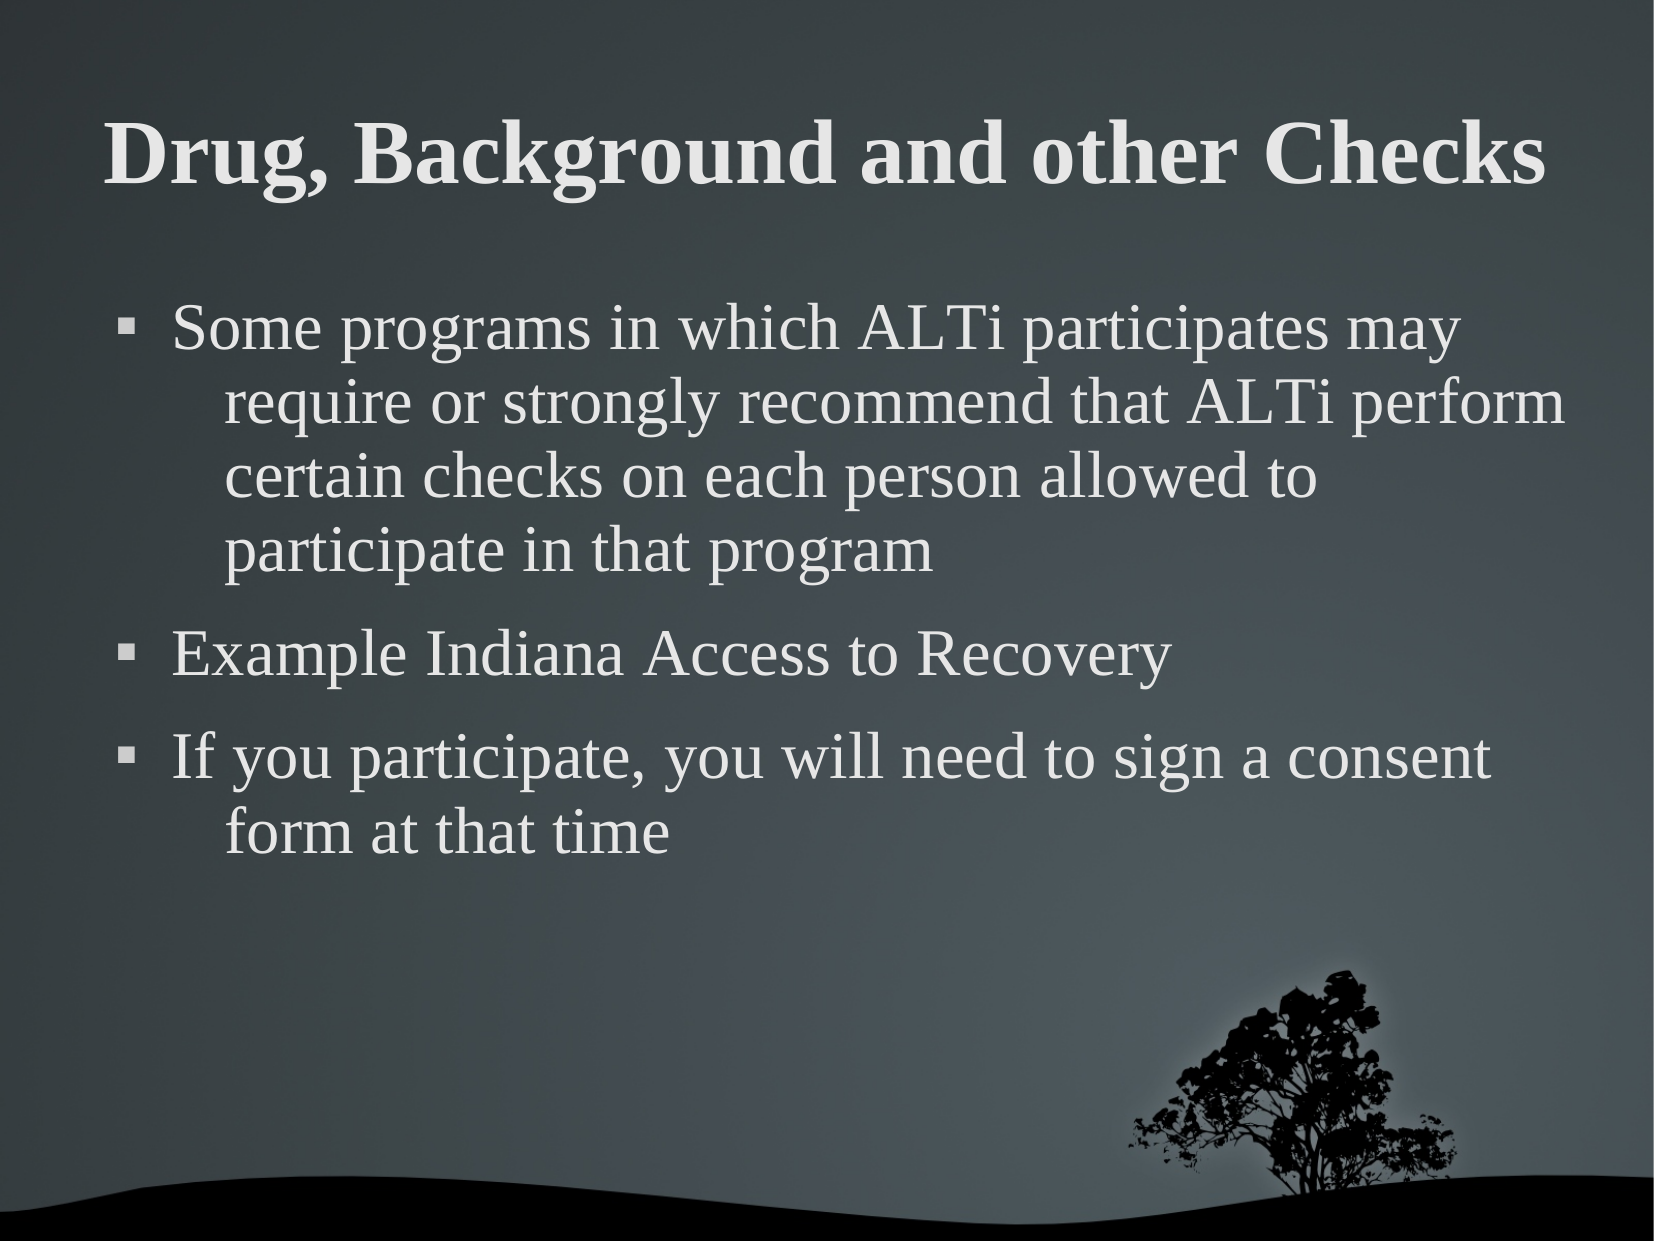

# Drug, Background and other Checks
Some programs in which ALTi participates may require or strongly recommend that ALTi perform certain checks on each person allowed to participate in that program
Example Indiana Access to Recovery
If you participate, you will need to sign a consent form at that time